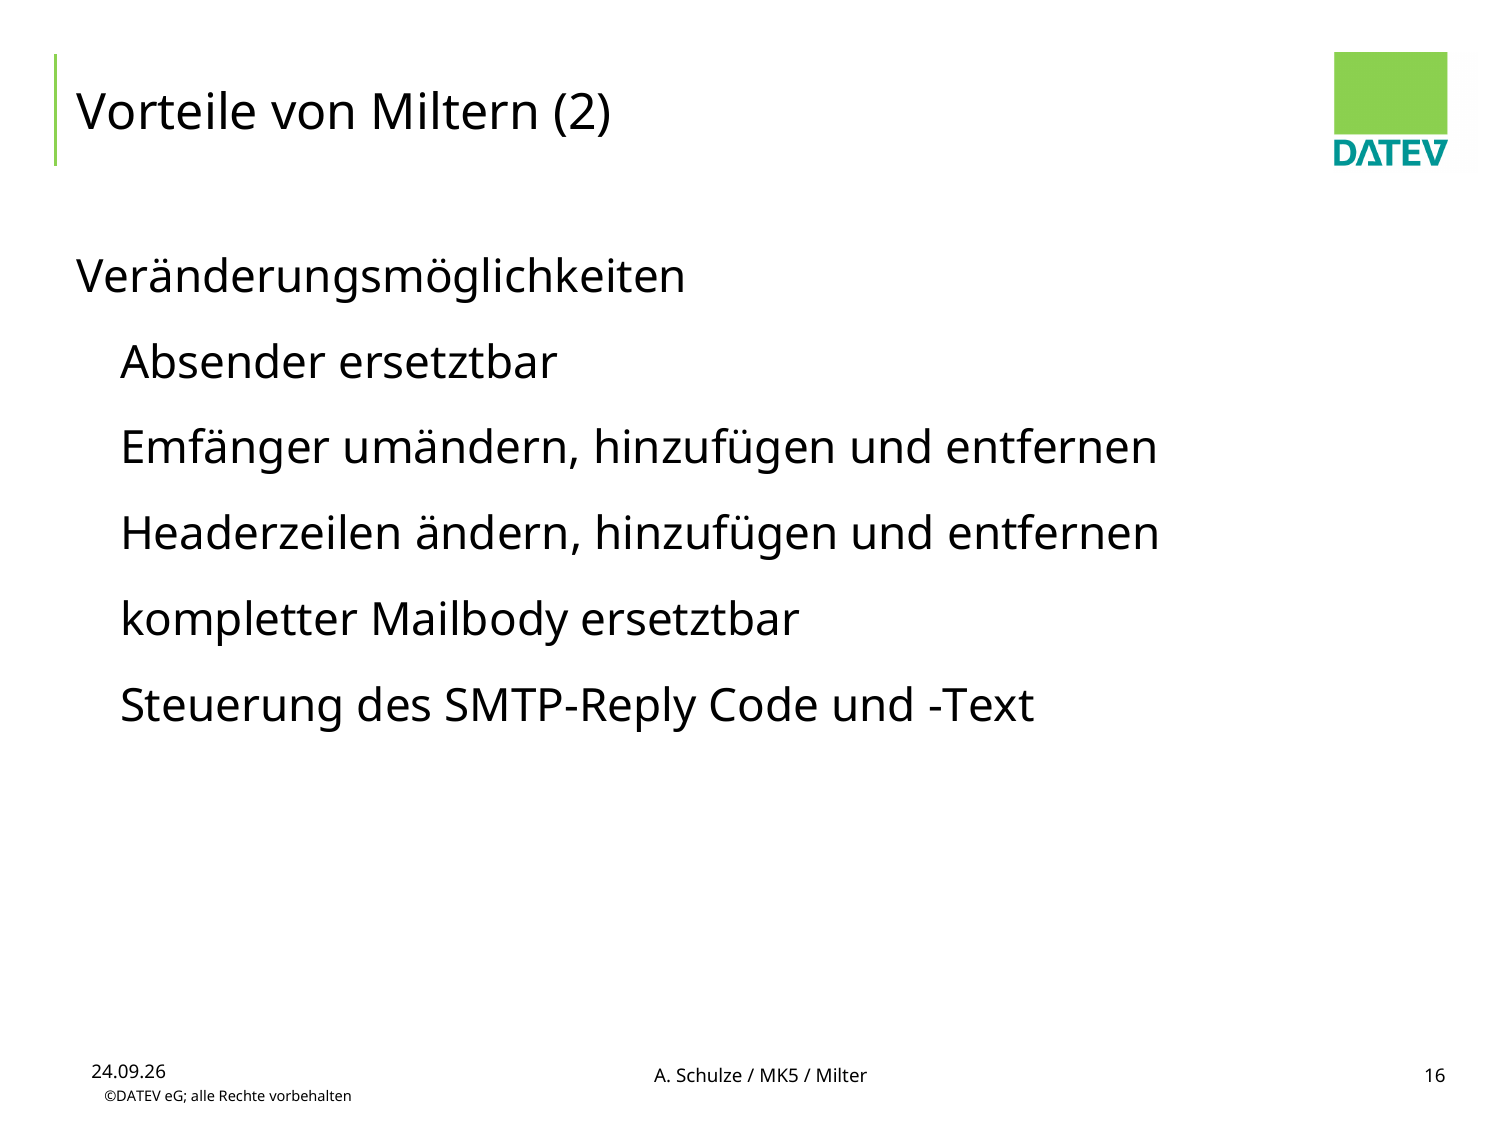

# Vorteile von Miltern (2)
Veränderungsmöglichkeiten
Absender ersetztbar
Emfänger umändern, hinzufügen und entfernen
Headerzeilen ändern, hinzufügen und entfernen
kompletter Mailbody ersetztbar
Steuerung des SMTP-Reply Code und -Text
A. Schulze / MK5 / Milter
16